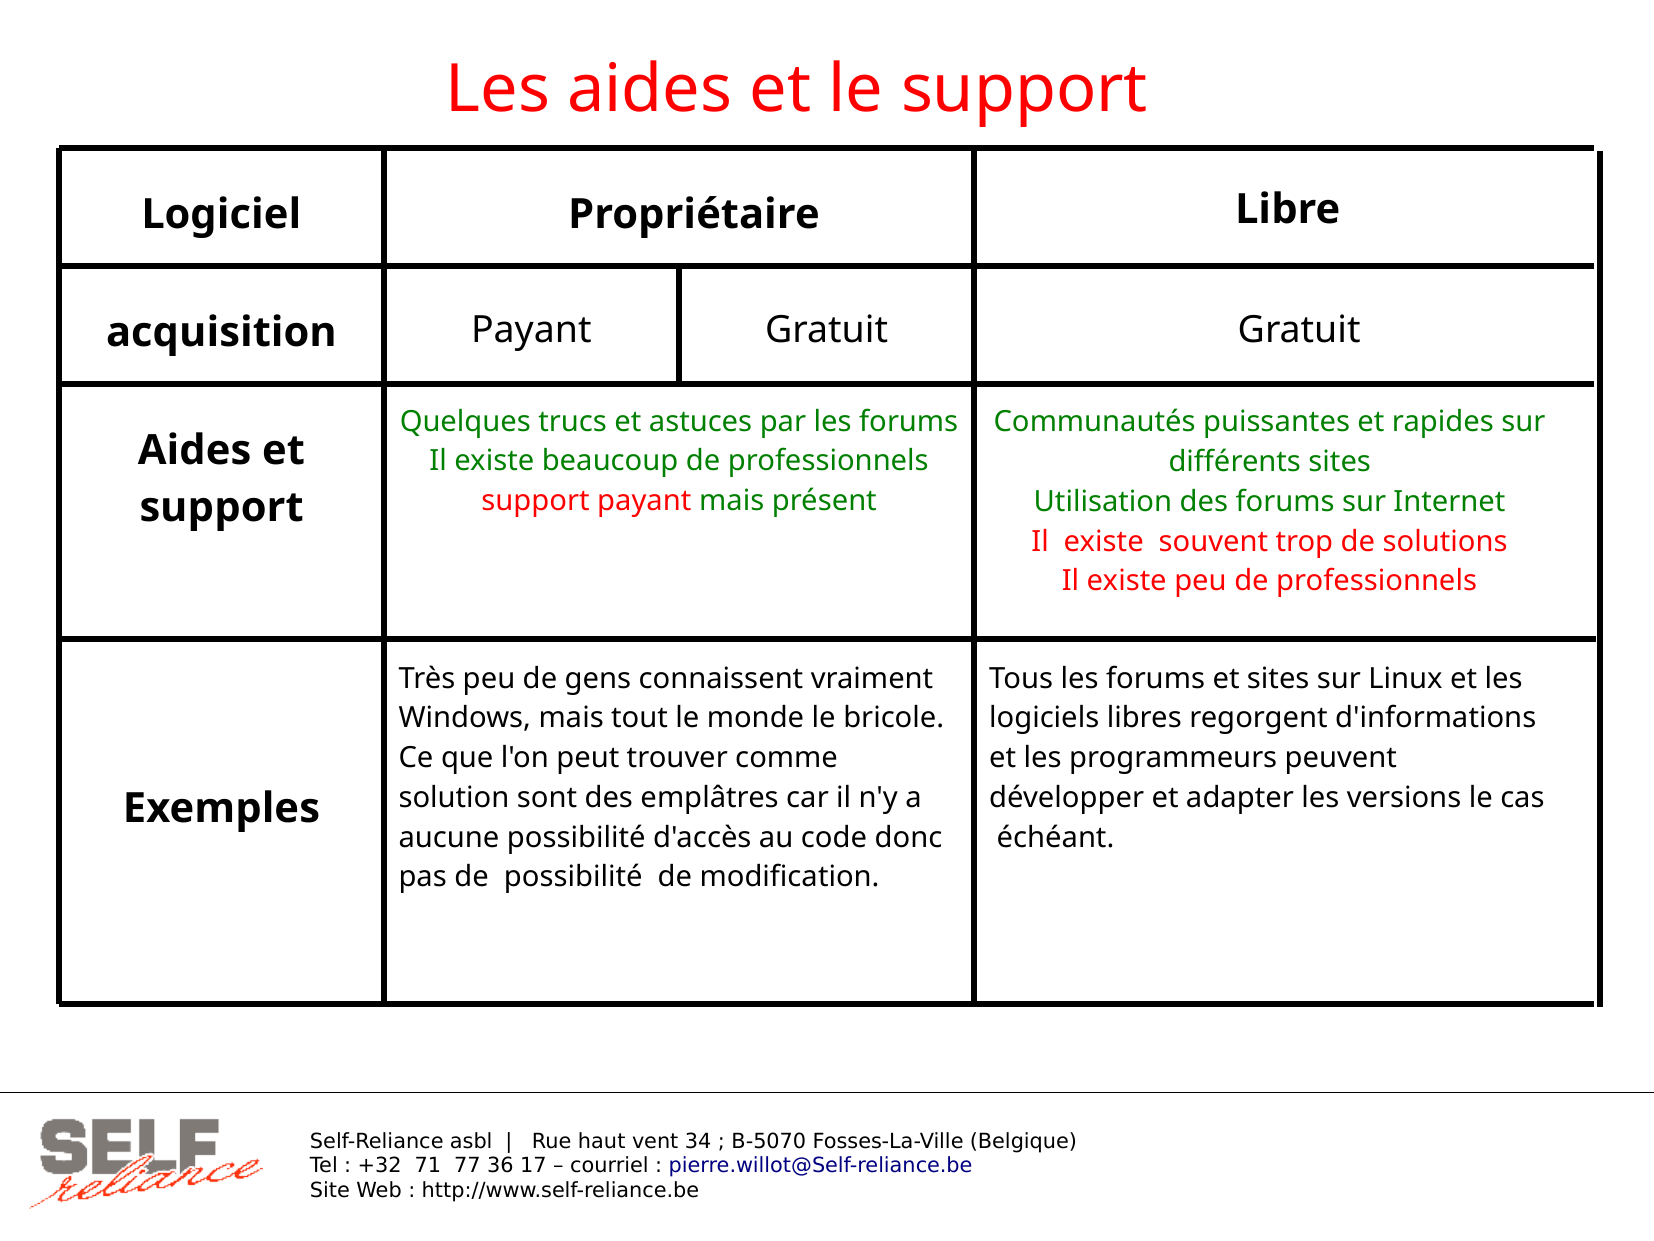

Les aides et le support
Libre
Logiciel
Propriétaire
acquisition
Payant
Gratuit
Gratuit
Quelques trucs et astuces par les forums
Il existe beaucoup de professionnels
support payant mais présent
Communautés puissantes et rapides sur différents sites
Utilisation des forums sur Internet
Il existe souvent trop de solutions
Il existe peu de professionnels
Aides et support
Très peu de gens connaissent vraiment Windows, mais tout le monde le bricole. Ce que l'on peut trouver comme solution sont des emplâtres car il n'y a aucune possibilité d'accès au code donc pas de possibilité de modification.
Tous les forums et sites sur Linux et les logiciels libres regorgent d'informations et les programmeurs peuvent développer et adapter les versions le cas échéant.
Exemples
Self-Reliance asbl | Rue haut vent 34 ; B-5070 Fosses-La-Ville (Belgique)
Tel : +32 71 77 36 17 – courriel : pierre.willot@Self-reliance.be
Site Web : http://www.self-reliance.be